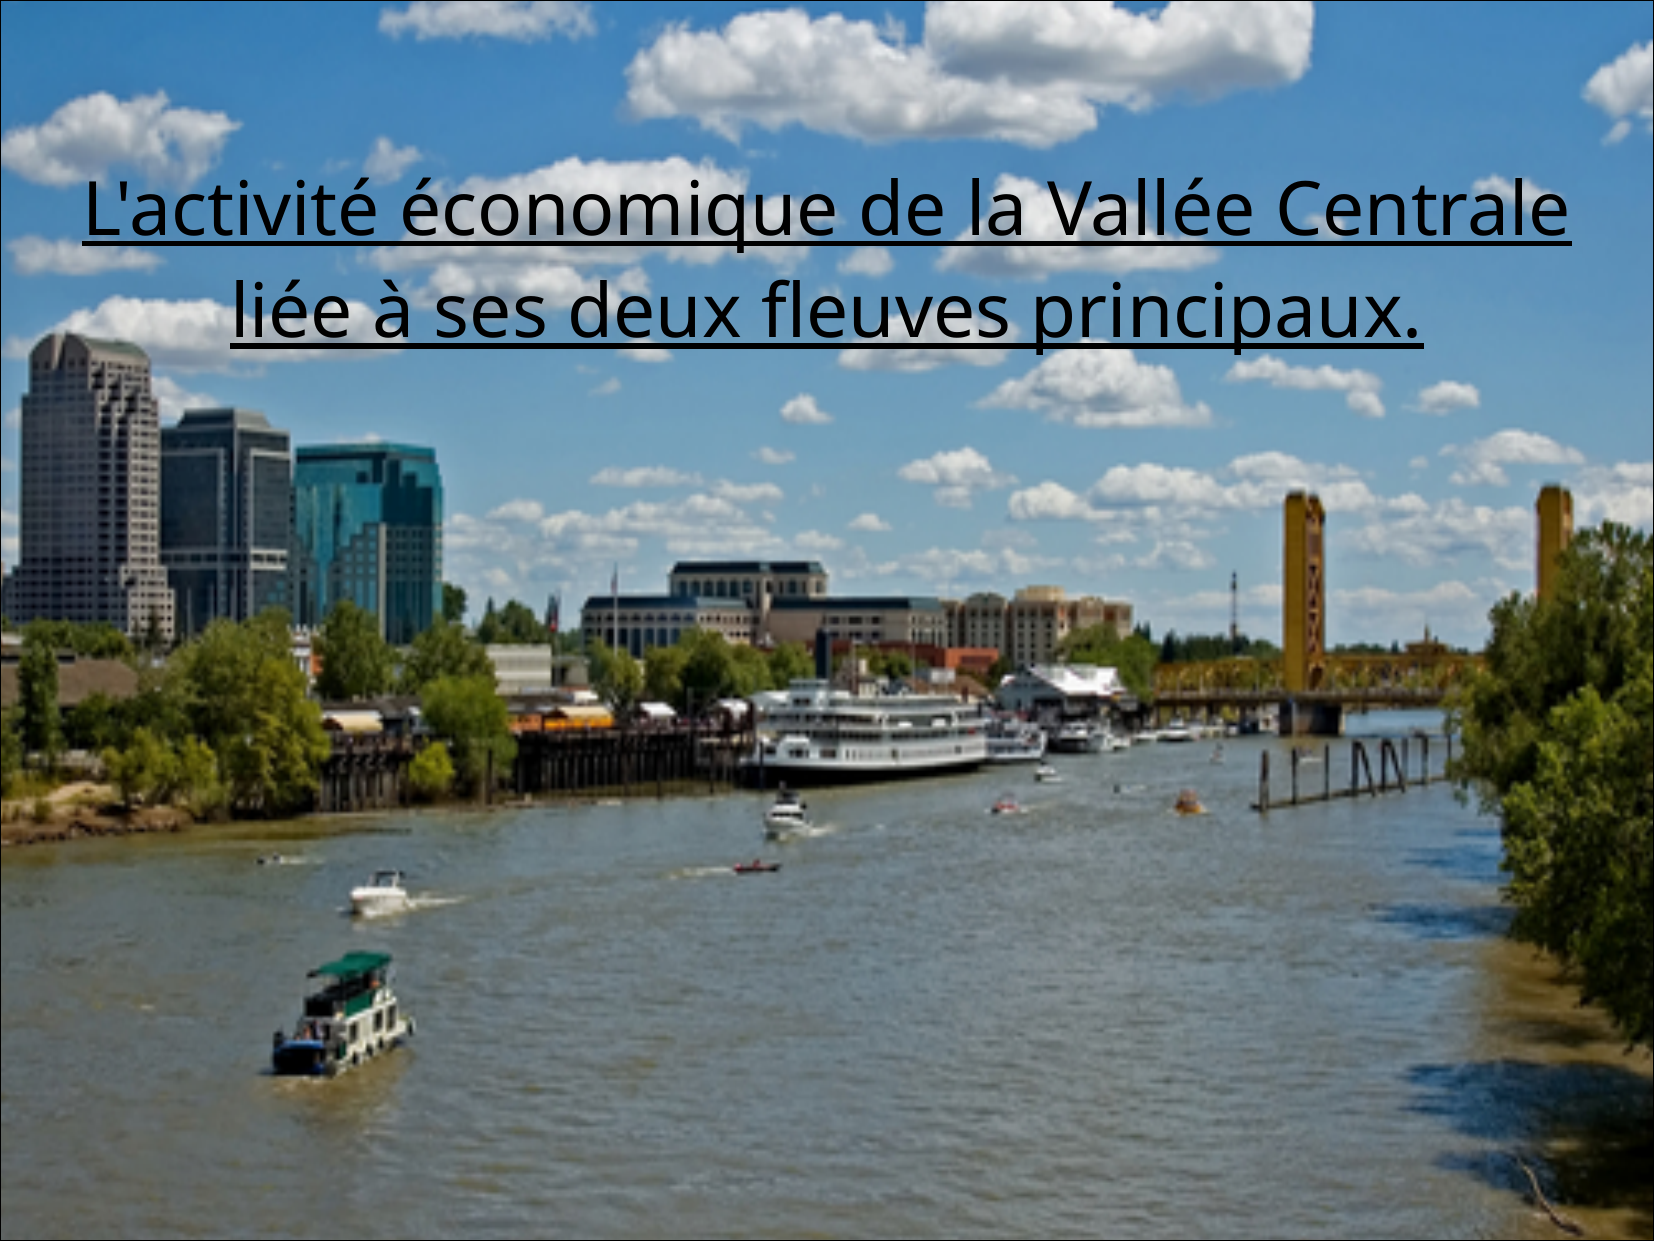

L'activité économique de la Vallée Centrale liée à ses deux fleuves principaux.